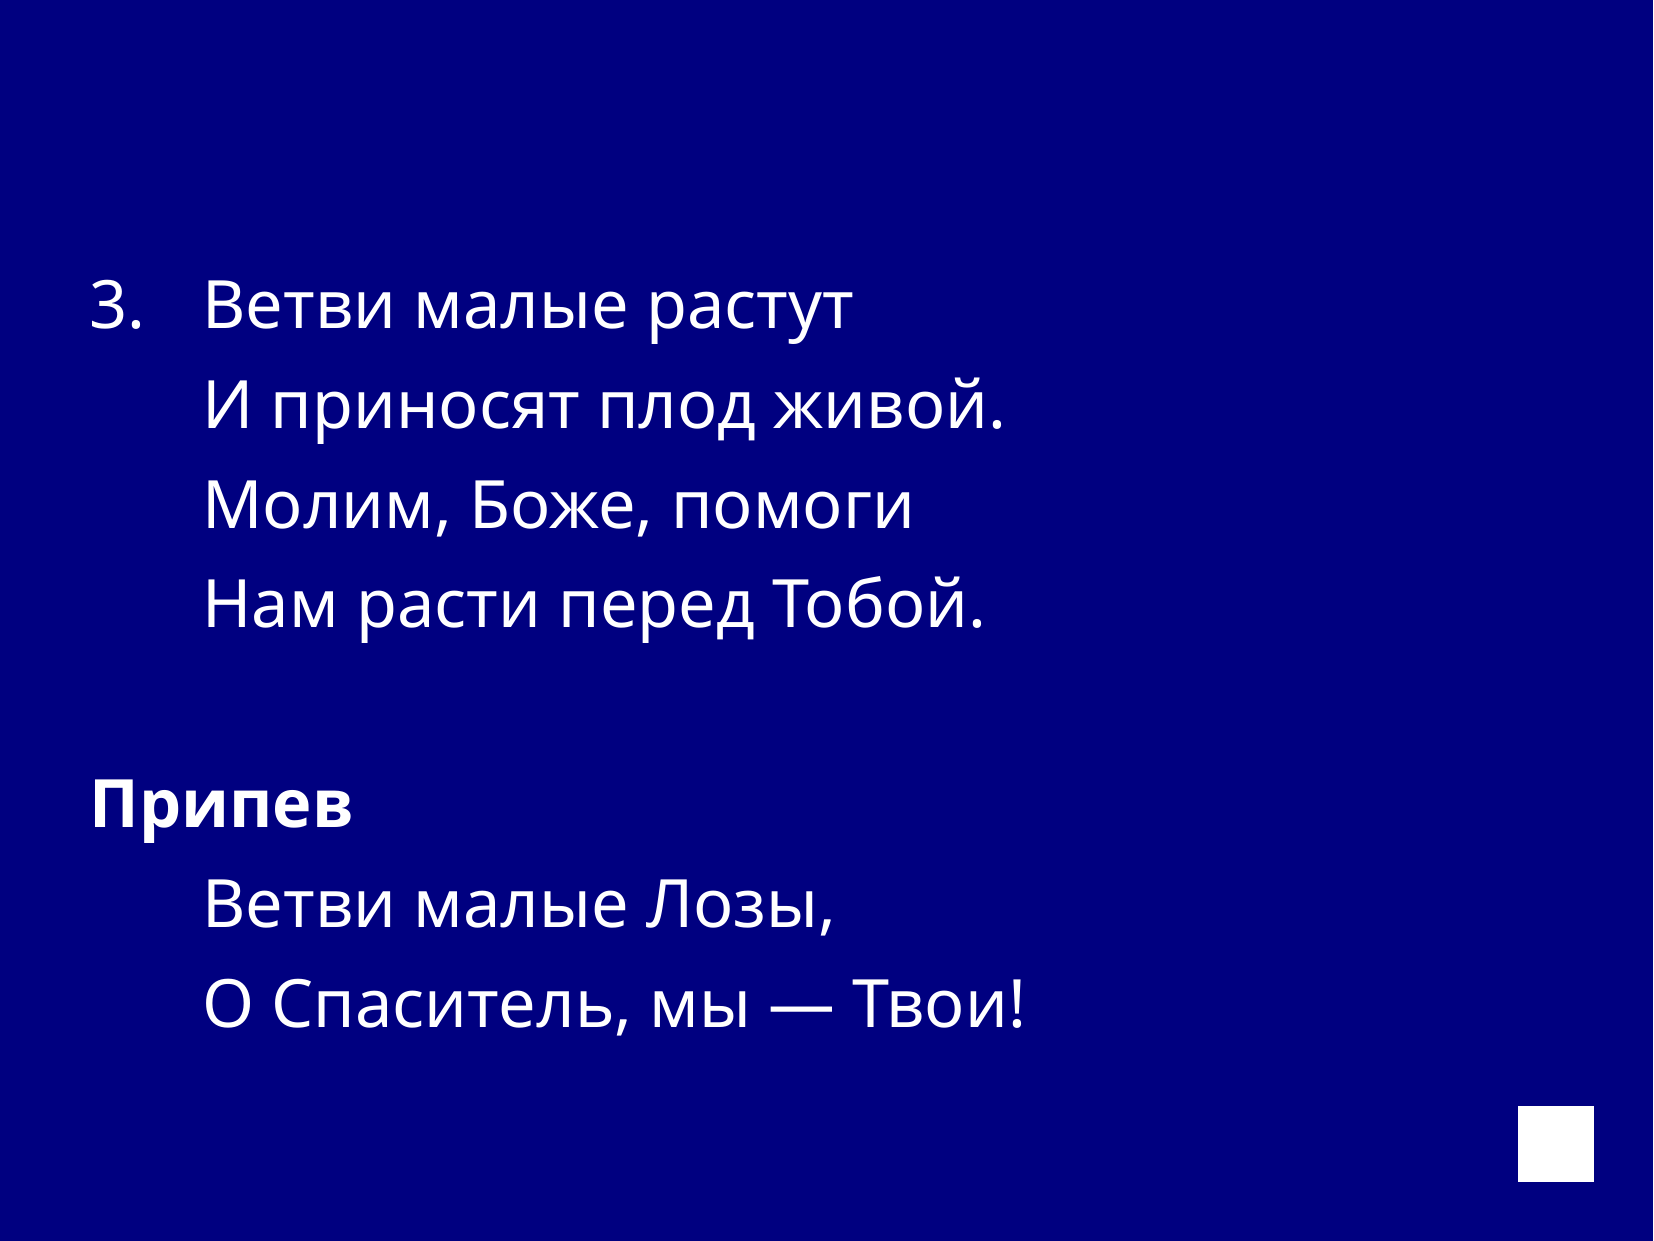

3.	Ветви малые растут
	И приносят плод живой.
	Молим, Боже, помоги
	Нам расти перед Тобой.
Припев
	Ветви малые Лозы,
	О Спаситель, мы — Твои!